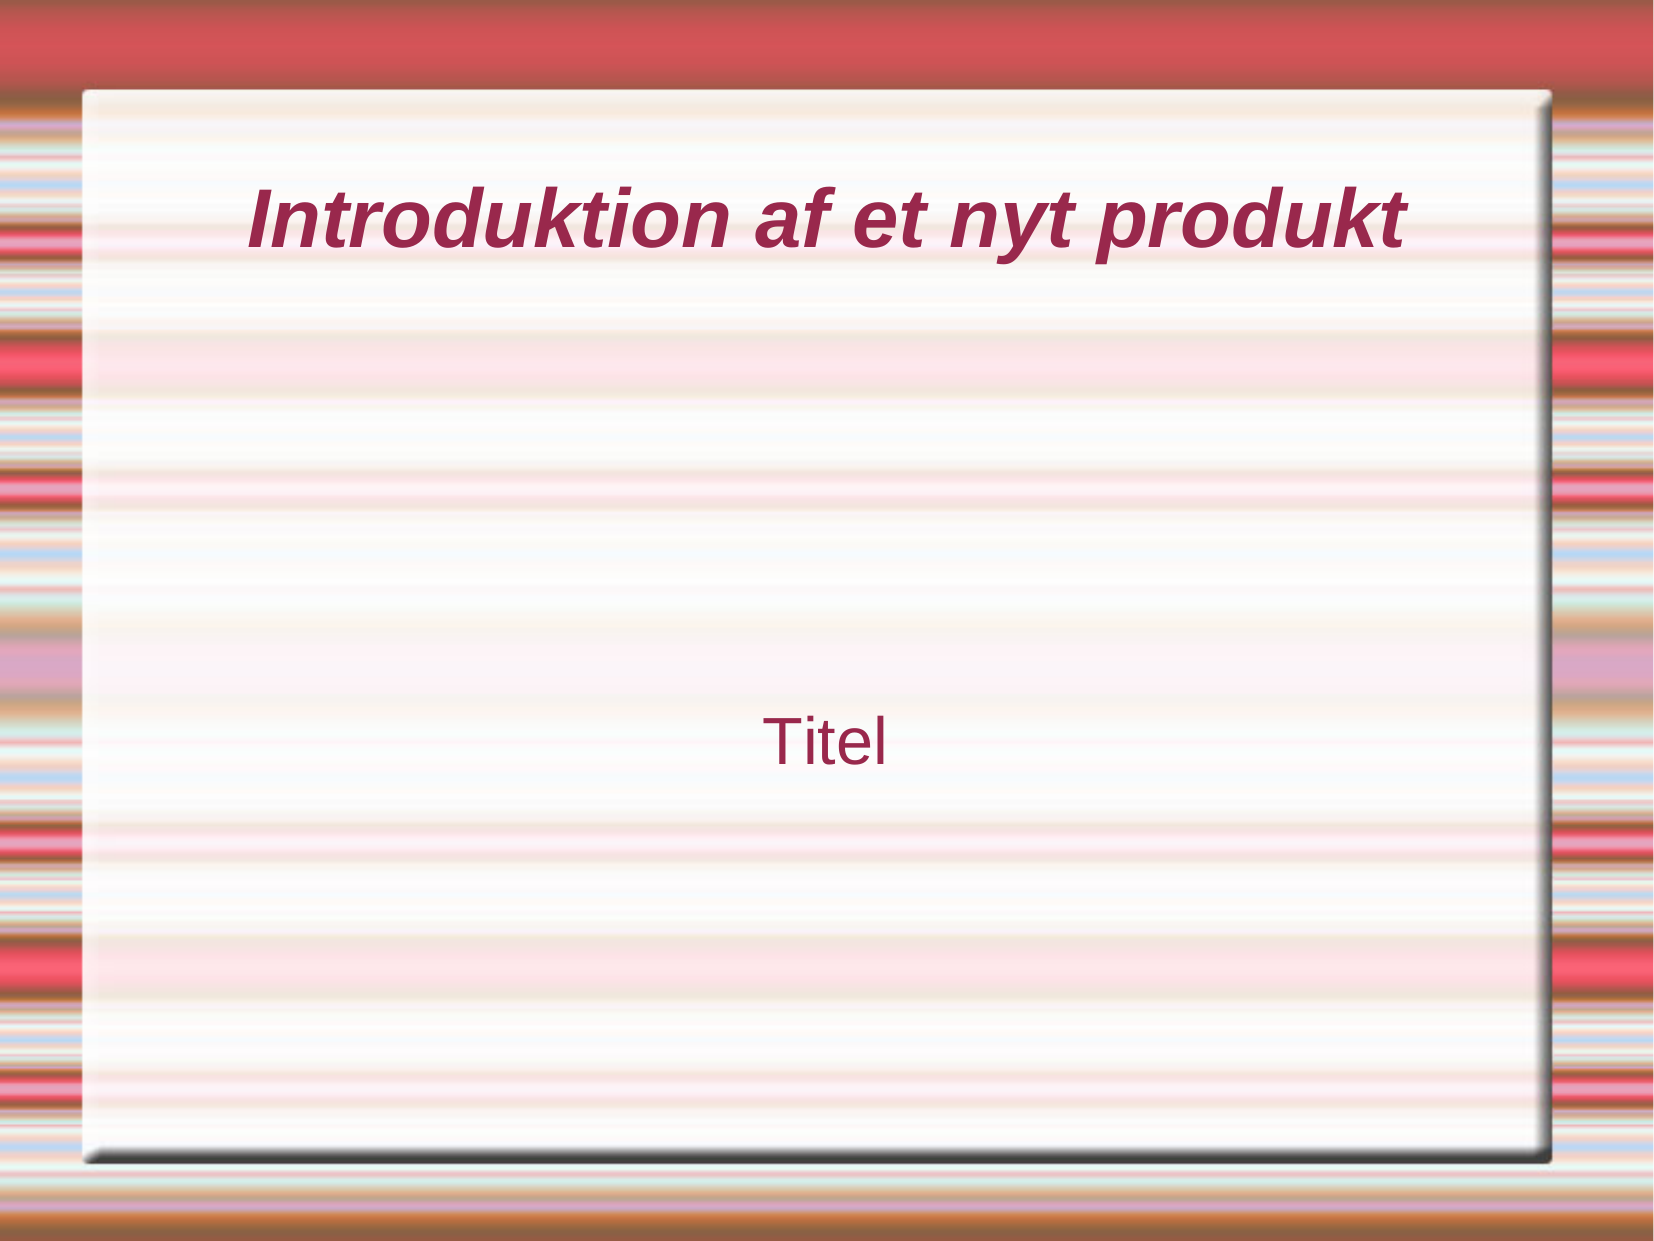

# Introduktion af et nyt produkt
Titel